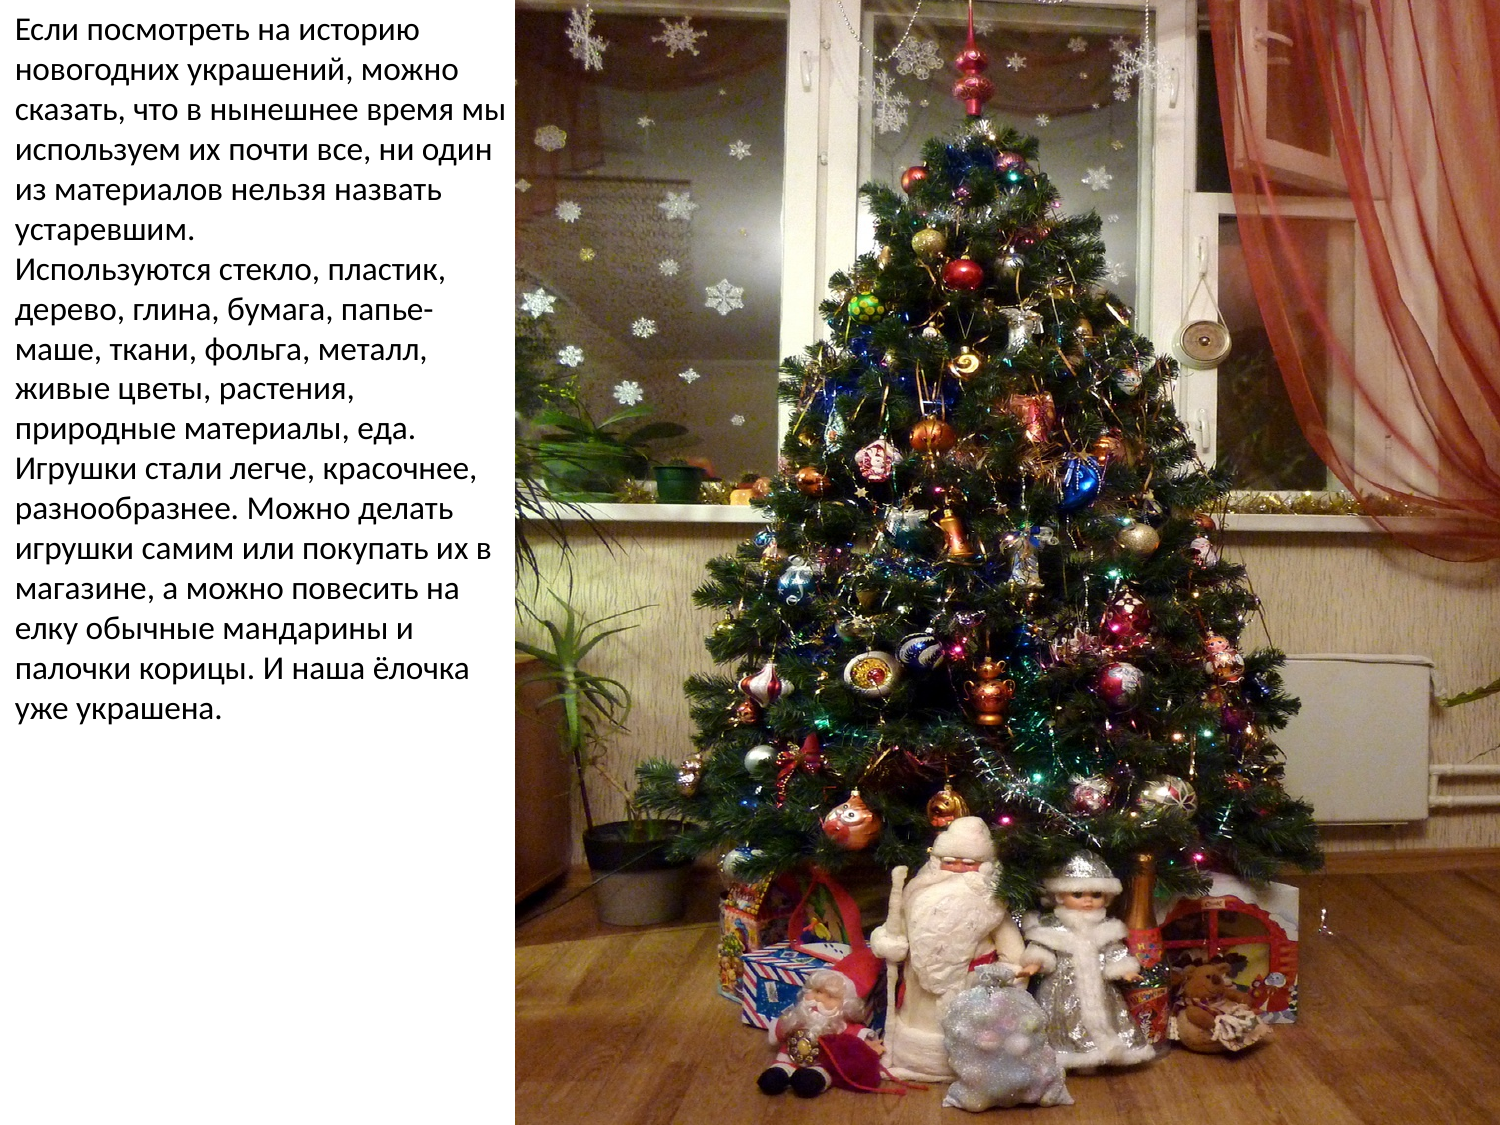

Если посмотреть на историю новогодних украшений, можно сказать, что в нынешнее время мы используем их почти все, ни один из материалов нельзя назвать устаревшим.
Используются стекло, пластик, дерево, глина, бумага, папье-маше, ткани, фольга, металл, живые цветы, растения, природные материалы, еда.
Игрушки стали легче, красочнее, разнообразнее. Можно делать игрушки самим или покупать их в магазине, а можно повесить на елку обычные мандарины и палочки корицы. И наша ёлочка уже украшена.